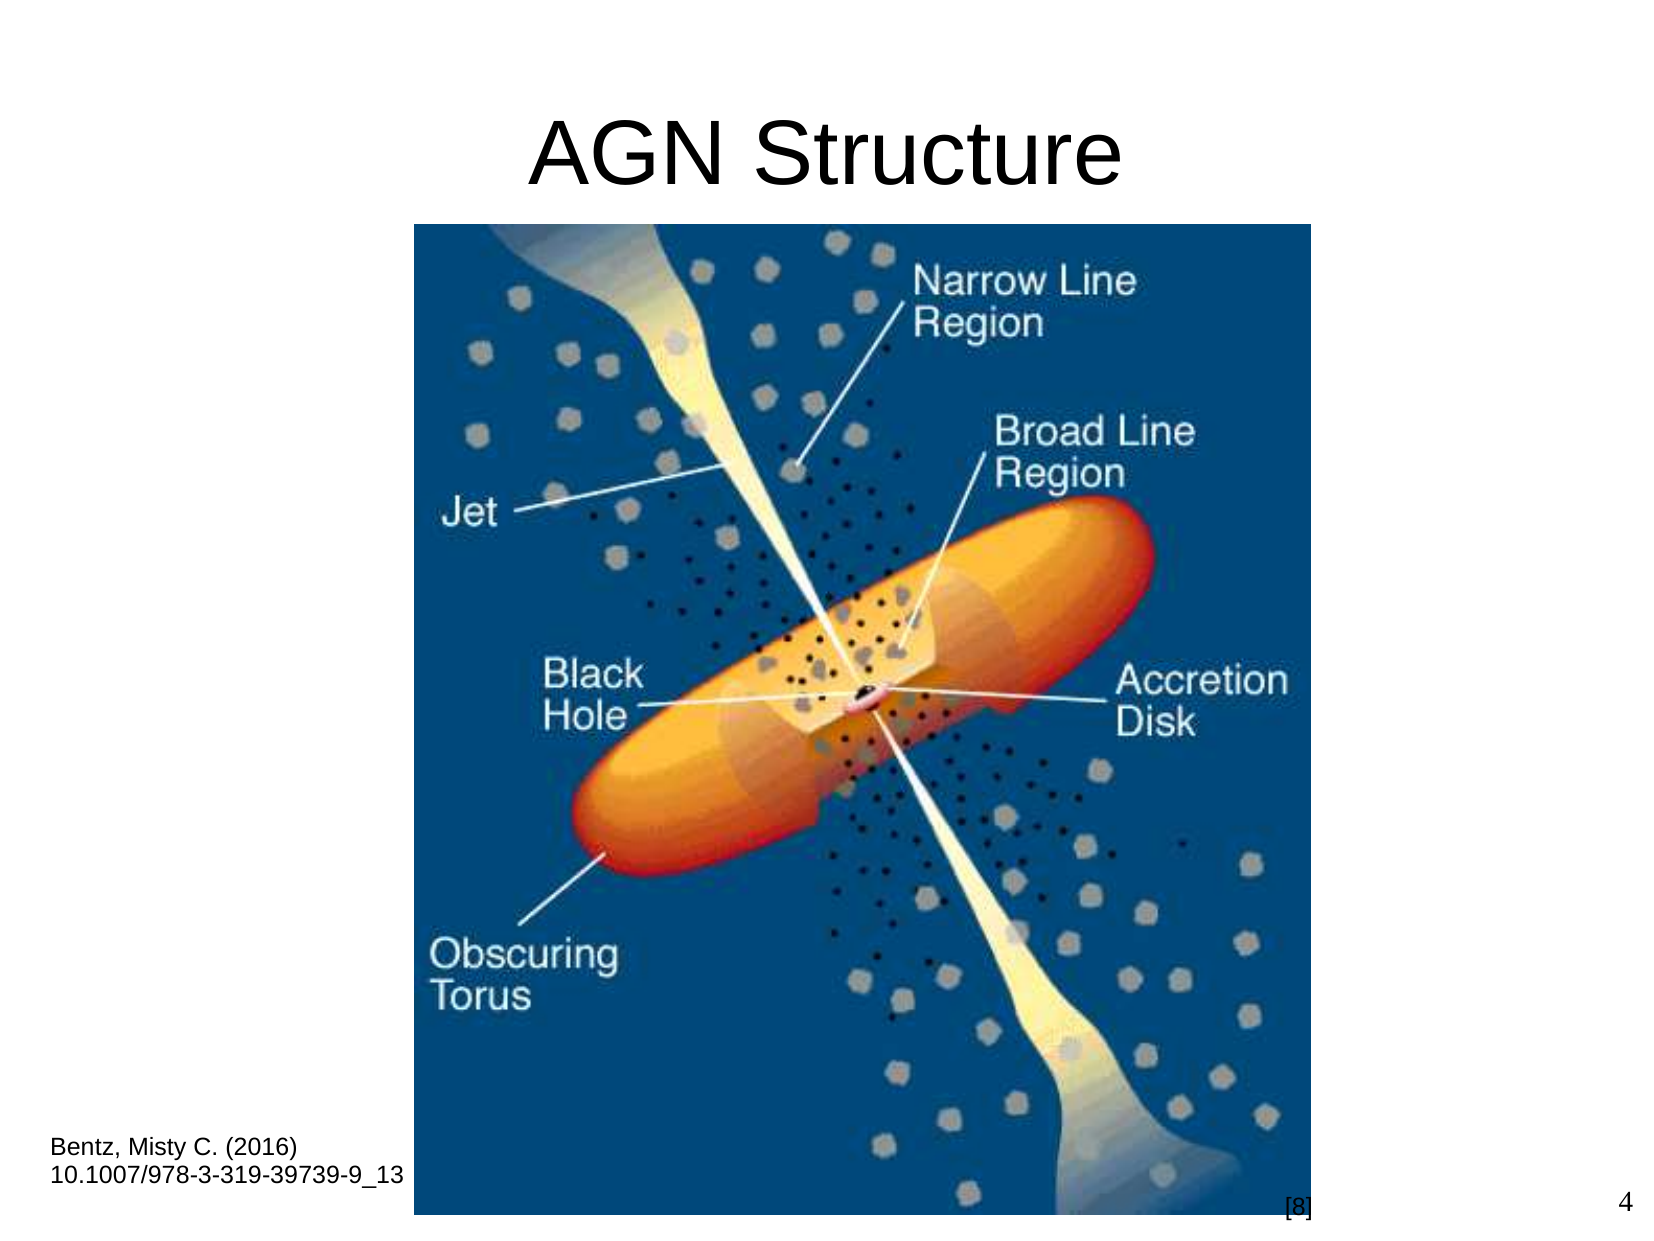

# AGN Structure
Bentz, Misty C. (2016)
10.1007/978-3-319-39739-9_13
[8]